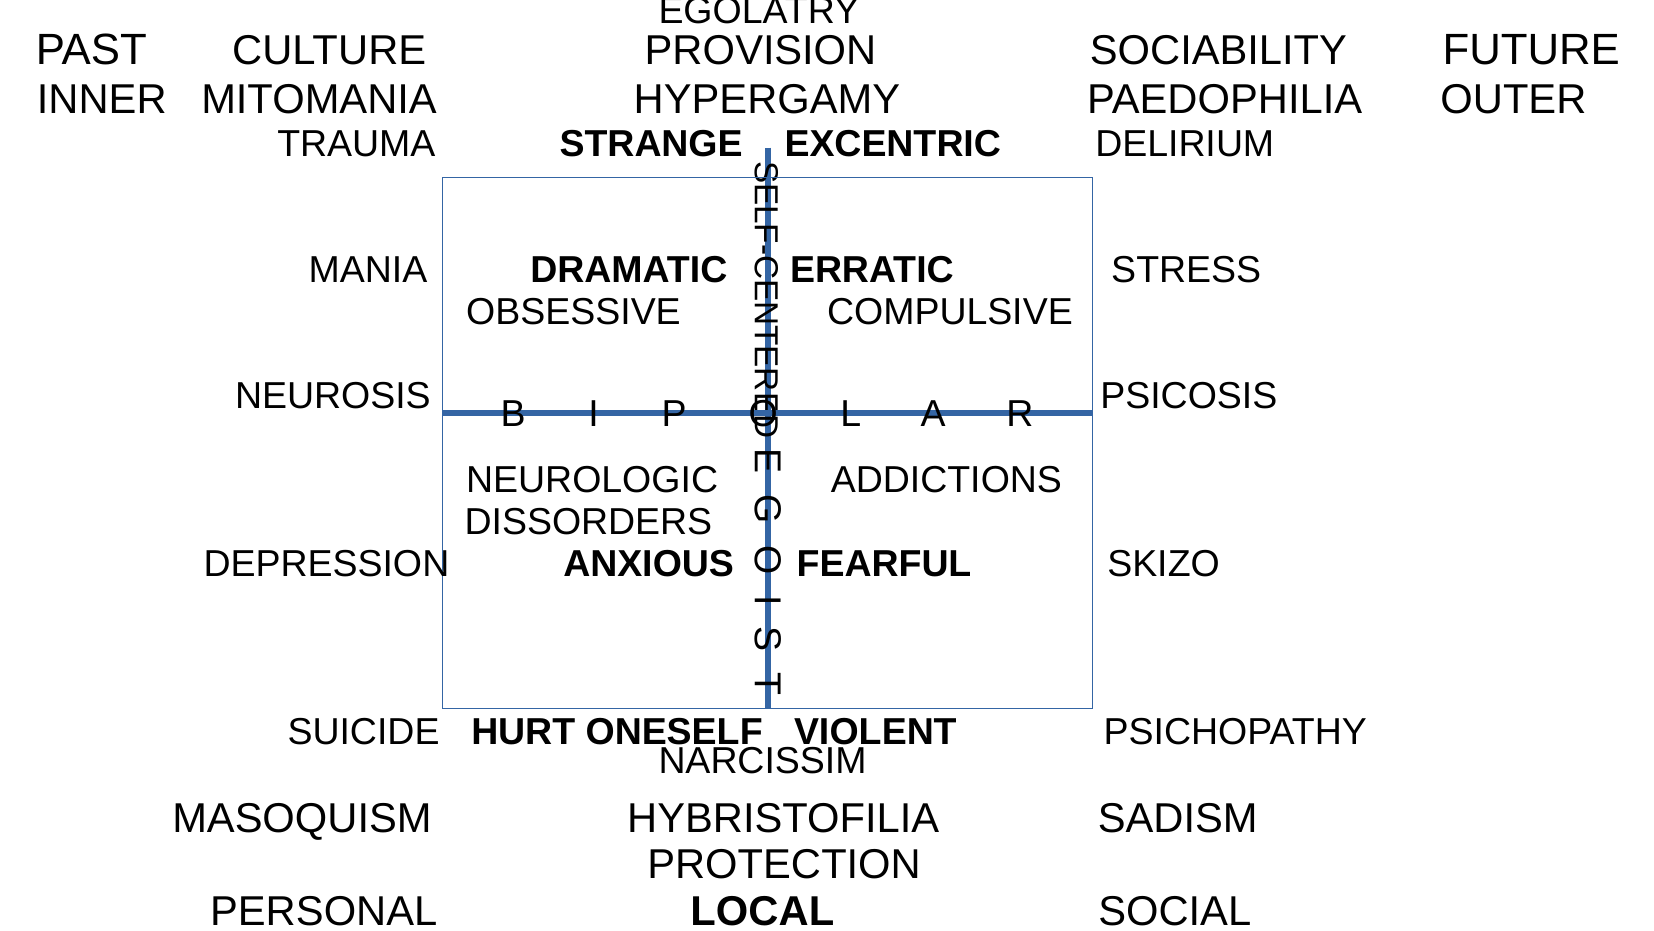

EGOLATRY
 PAST CULTURE PROVISION SOCIABILITY FUTURE
 INNER MITOMANIA HYPERGAMY PAEDOPHILIA OUTER
 TRAUMA STRANGE EXCENTRIC DELIRIUM
 MANIA DRAMATIC ERRATIC STRESS
 OBSESSIVE COMPULSIVE
 NEUROSIS PSICOSIS
 NEUROLOGIC ADDICTIONS DISSORDERS
 DEPRESSION ANXIOUS FEARFUL SKIZO
 SUICIDE HURT ONESELF VIOLENT PSICHOPATHY
 MASOQUISM HYBRISTOFILIA SADISM
 PROTECTION
 PERSONAL LOCAL SOCIAL
SELF-CENTERED E G O I S T
B I P O L A R
NARCISSIM